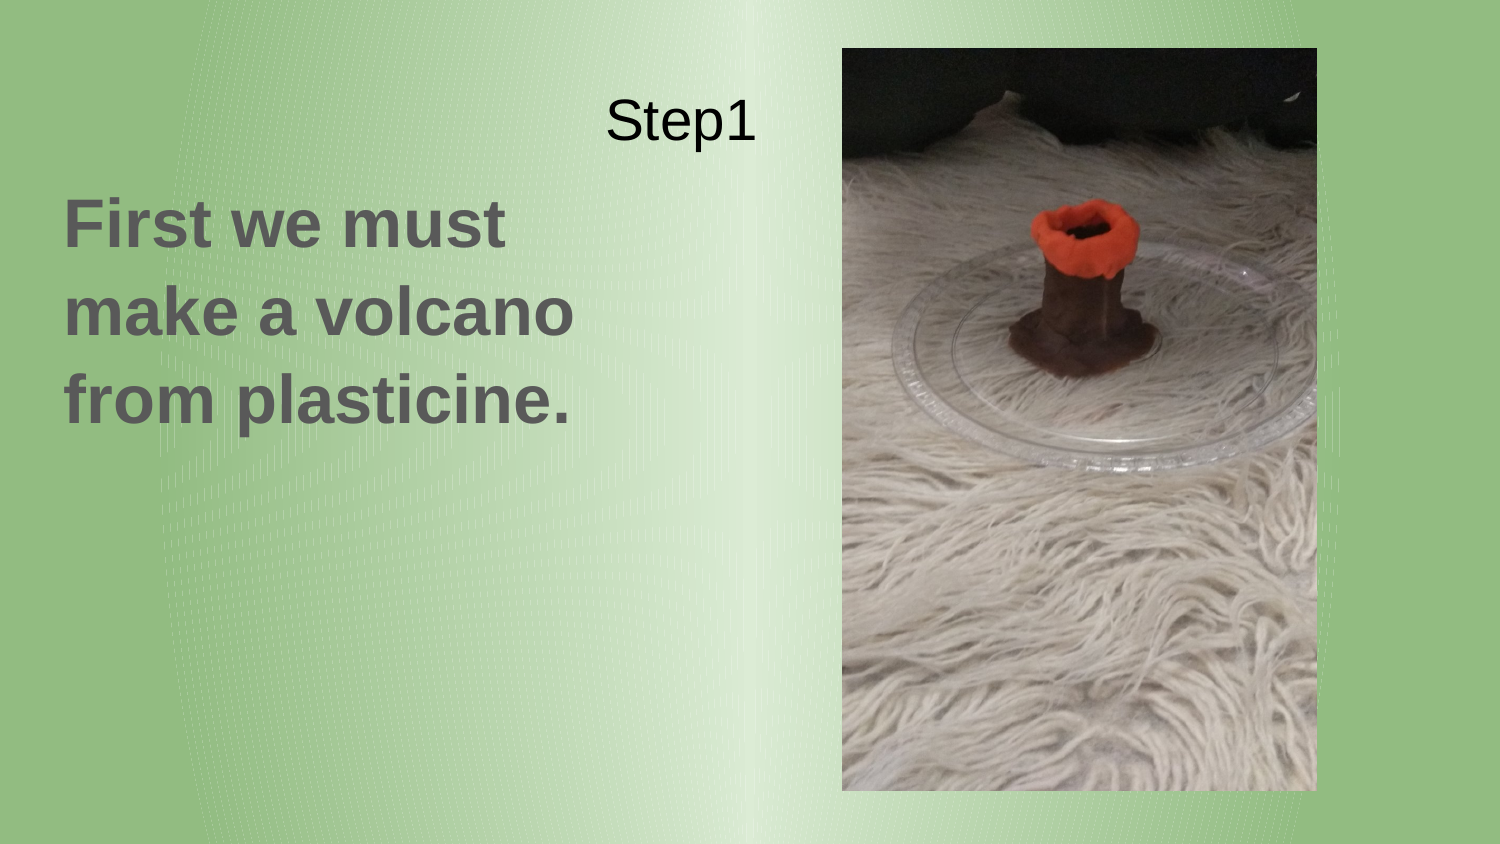

# Step1
First we must make a volcano from plasticine.